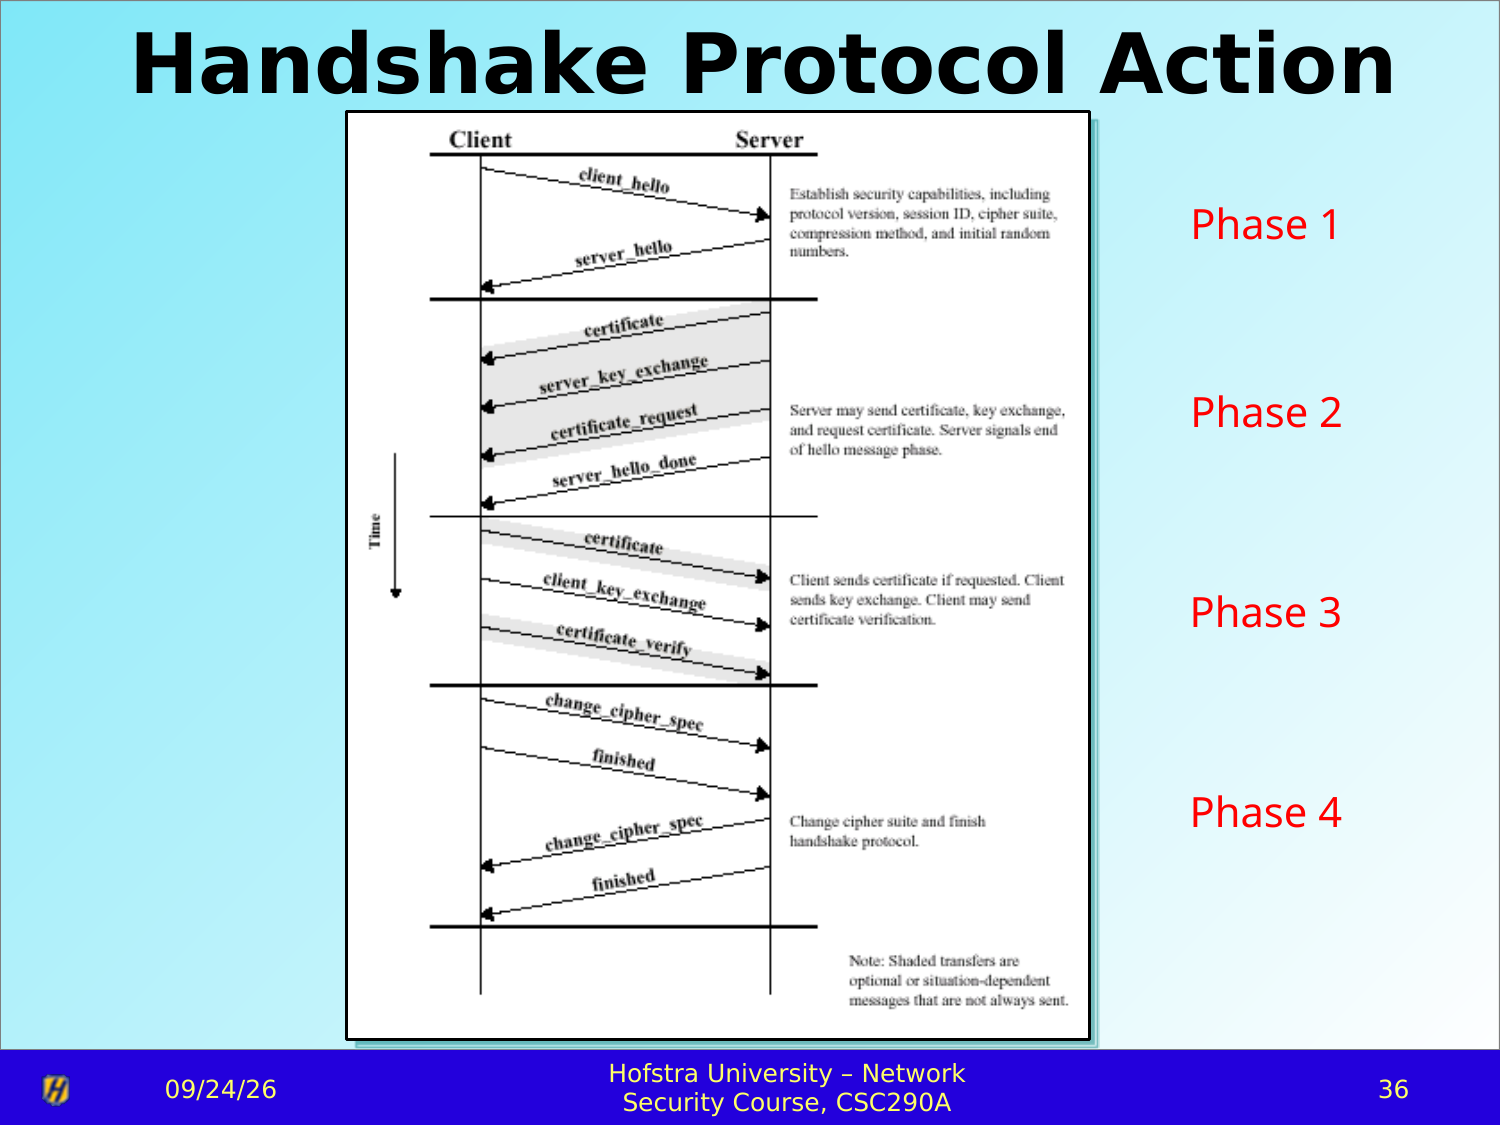

# Handshake Protocol Action
Phase 1
Phase 2
Phase 3
Phase 4
36